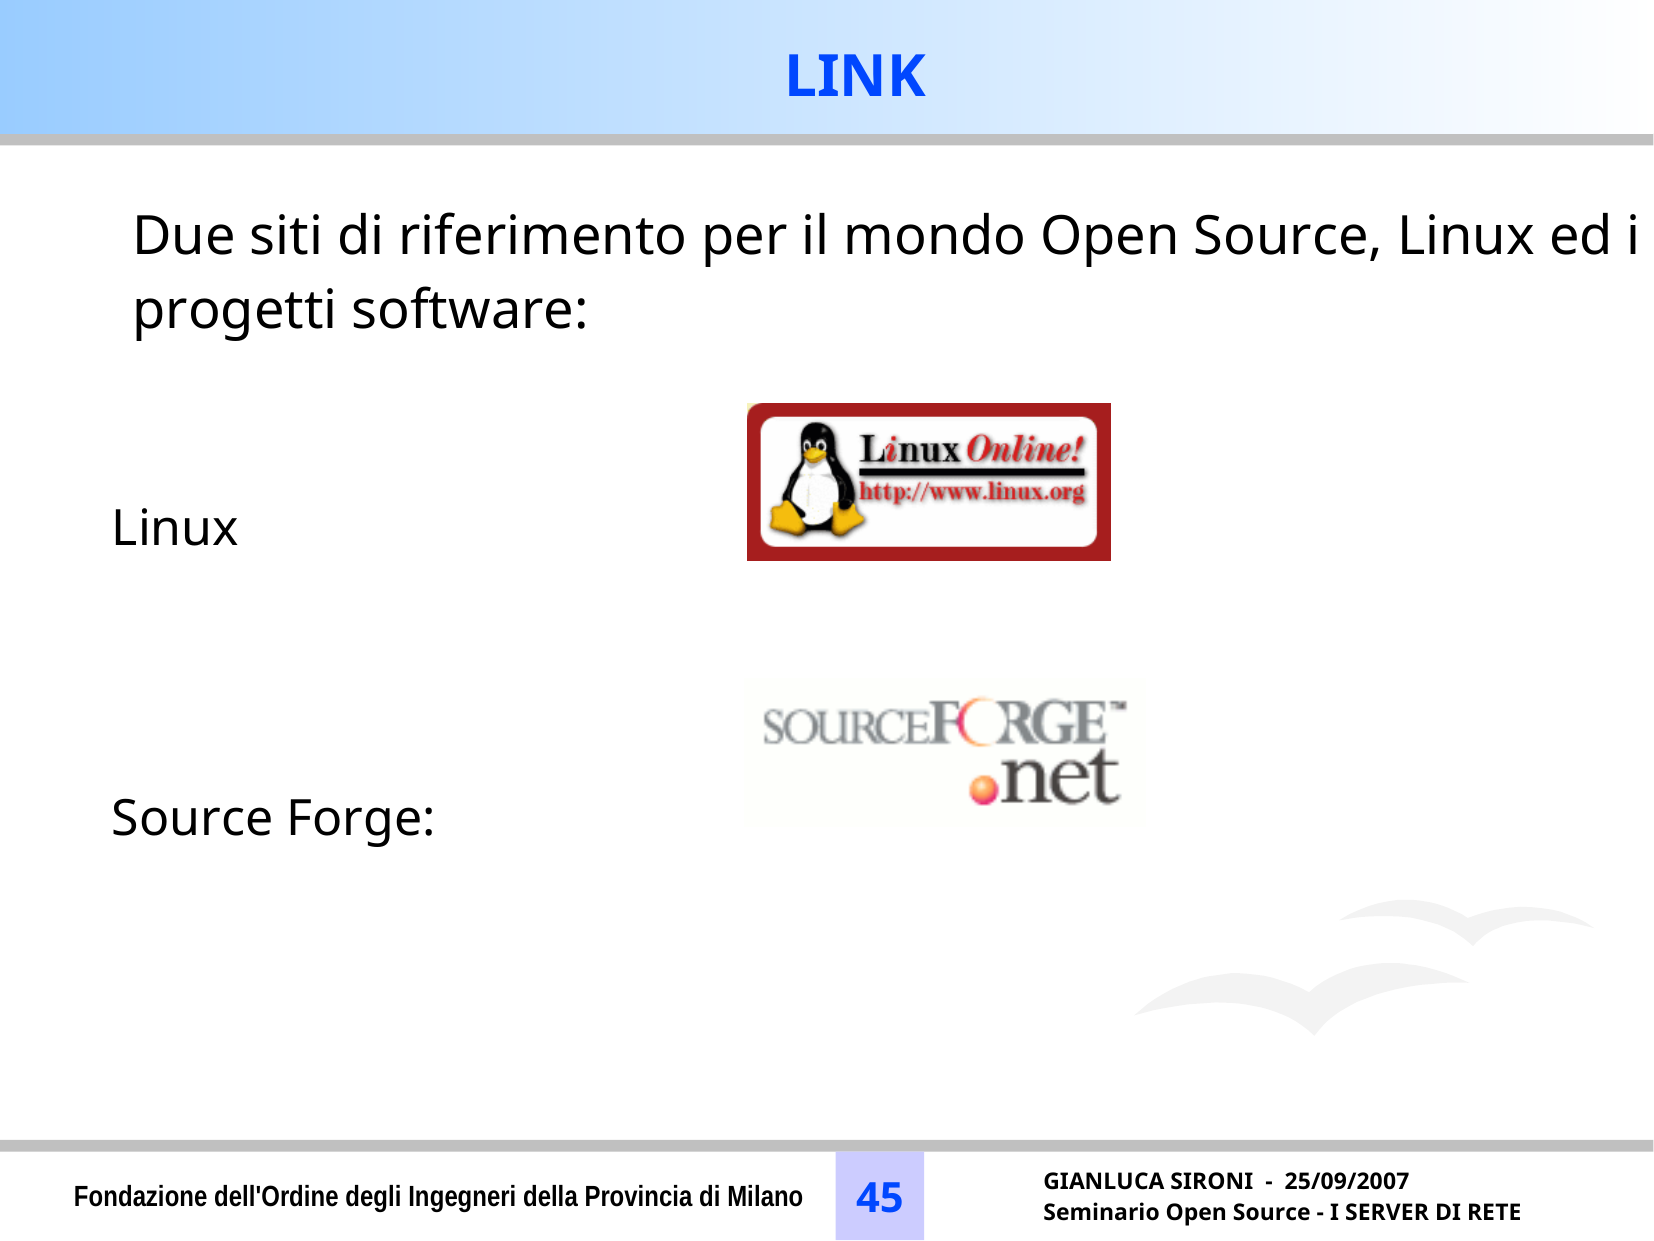

# LINK
Due siti di riferimento per il mondo Open Source, Linux ed i progetti software:
Linux
Source Forge: